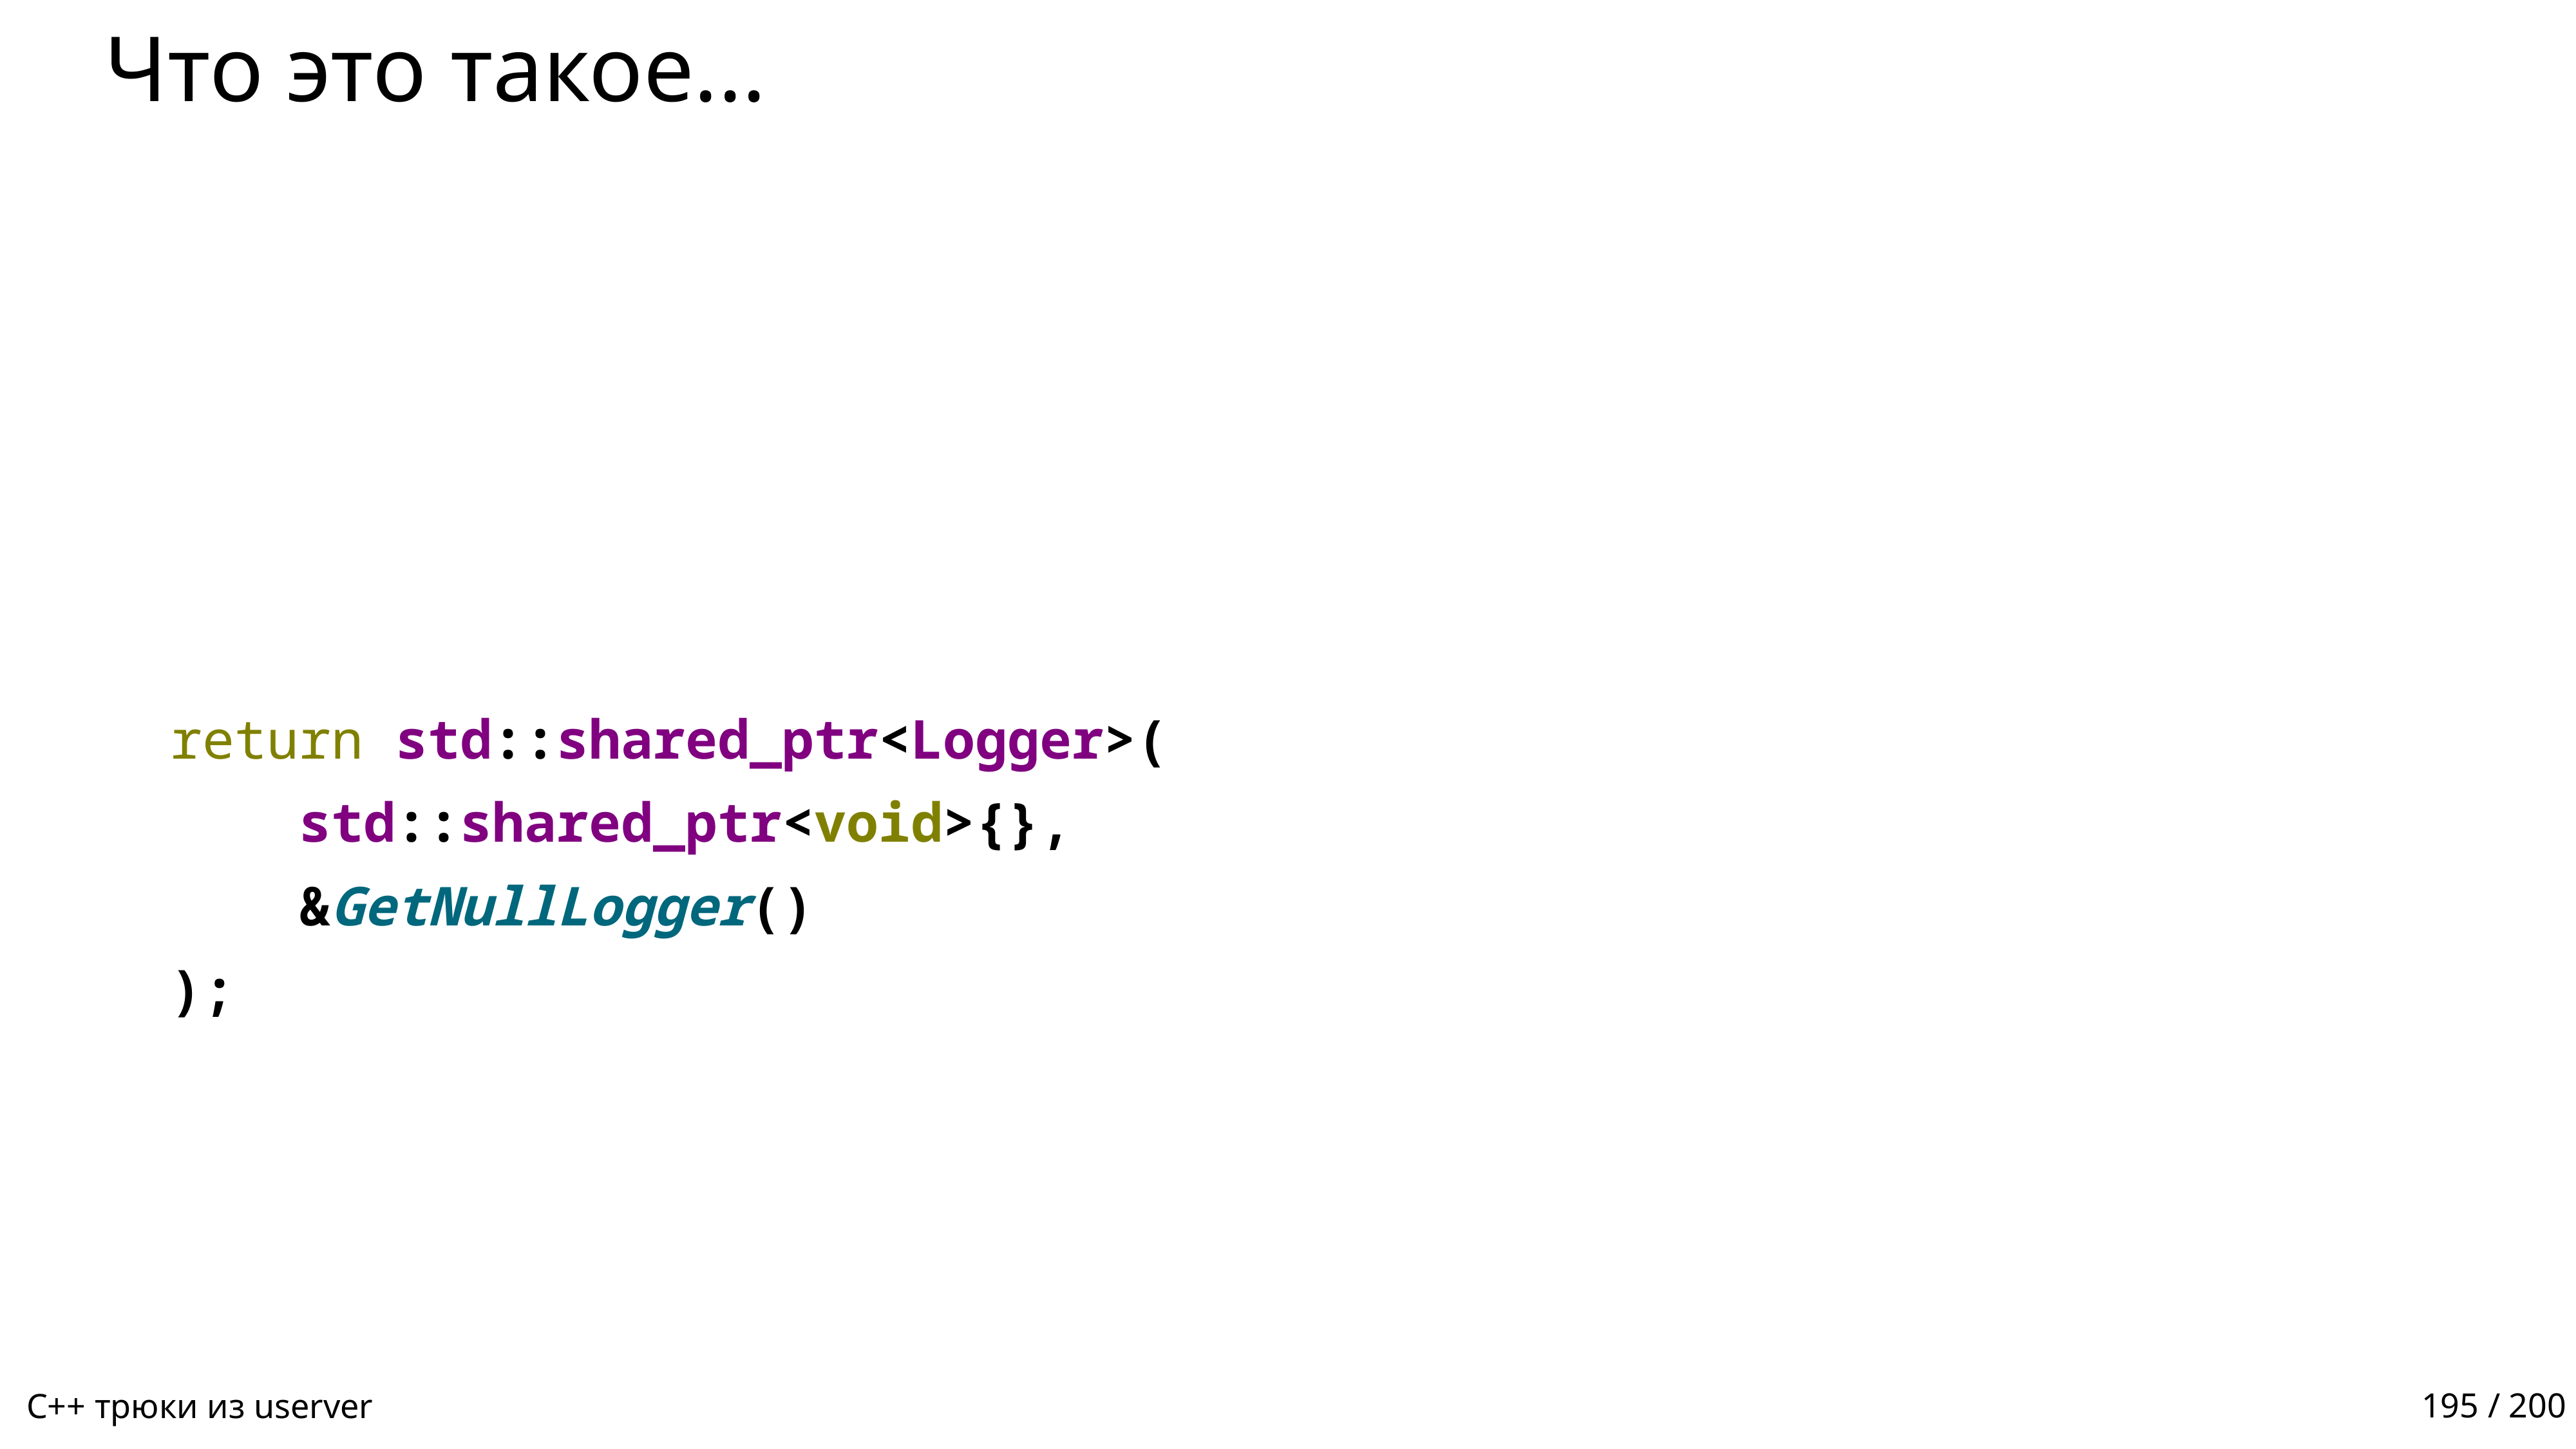

Что это такое...
# return std::shared_ptr<Logger>(
 std::shared_ptr<void>{},
 &GetNullLogger()
 );
C++ трюки из userver